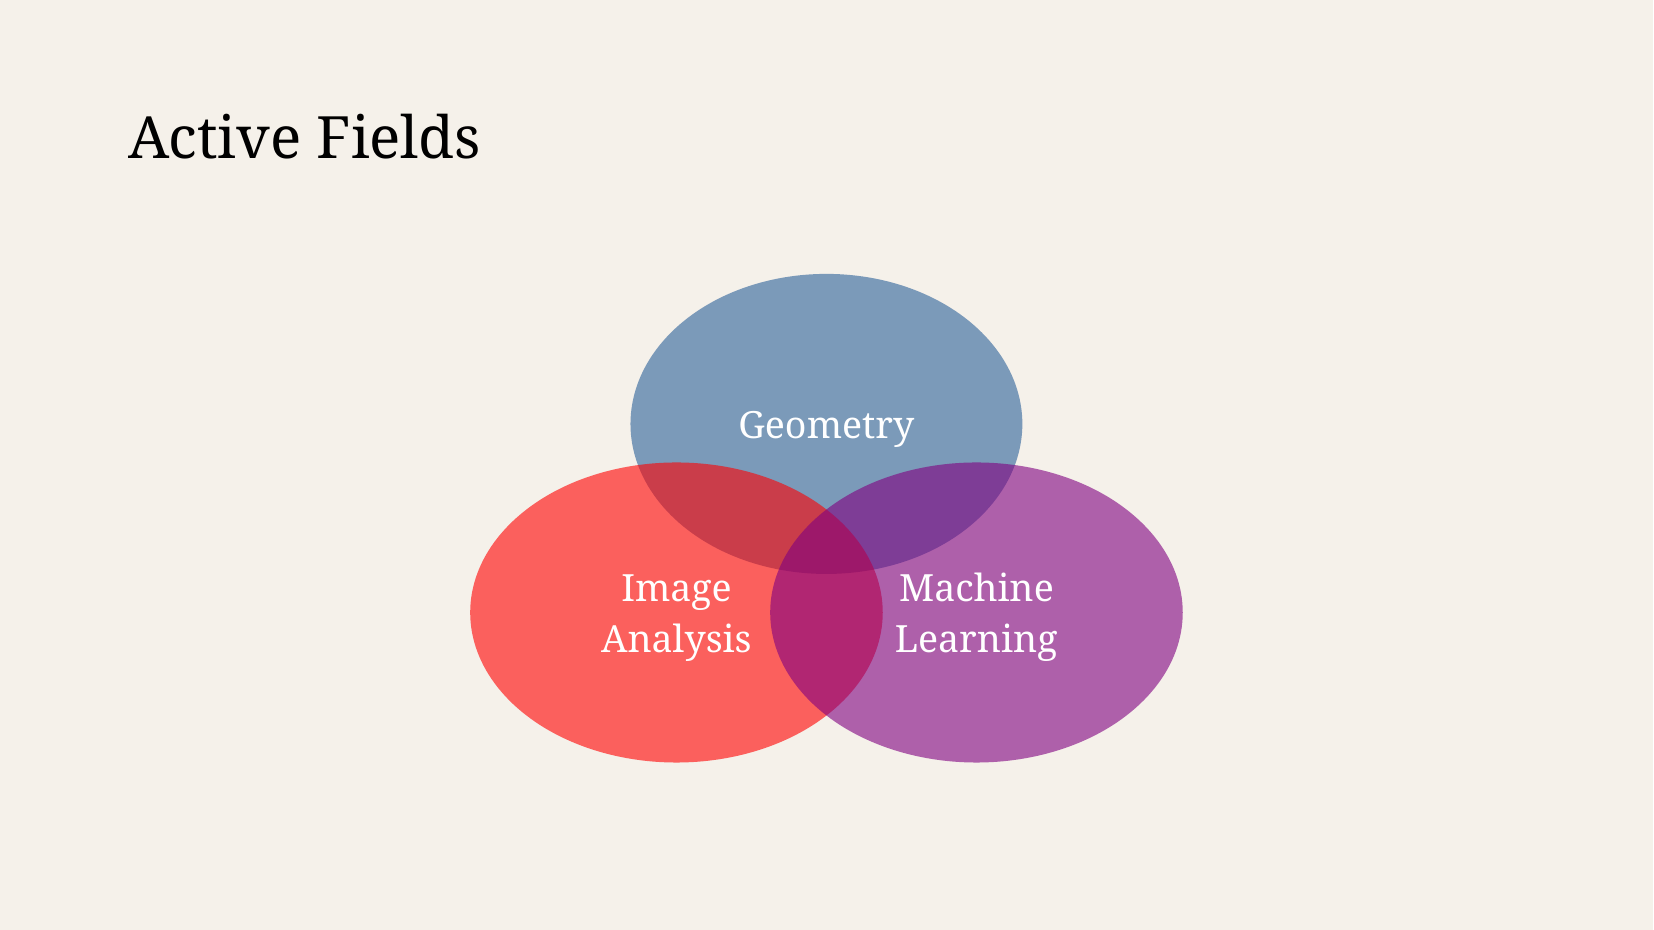

# Active Fields
Geometry
Image
Analysis
Machine Learning